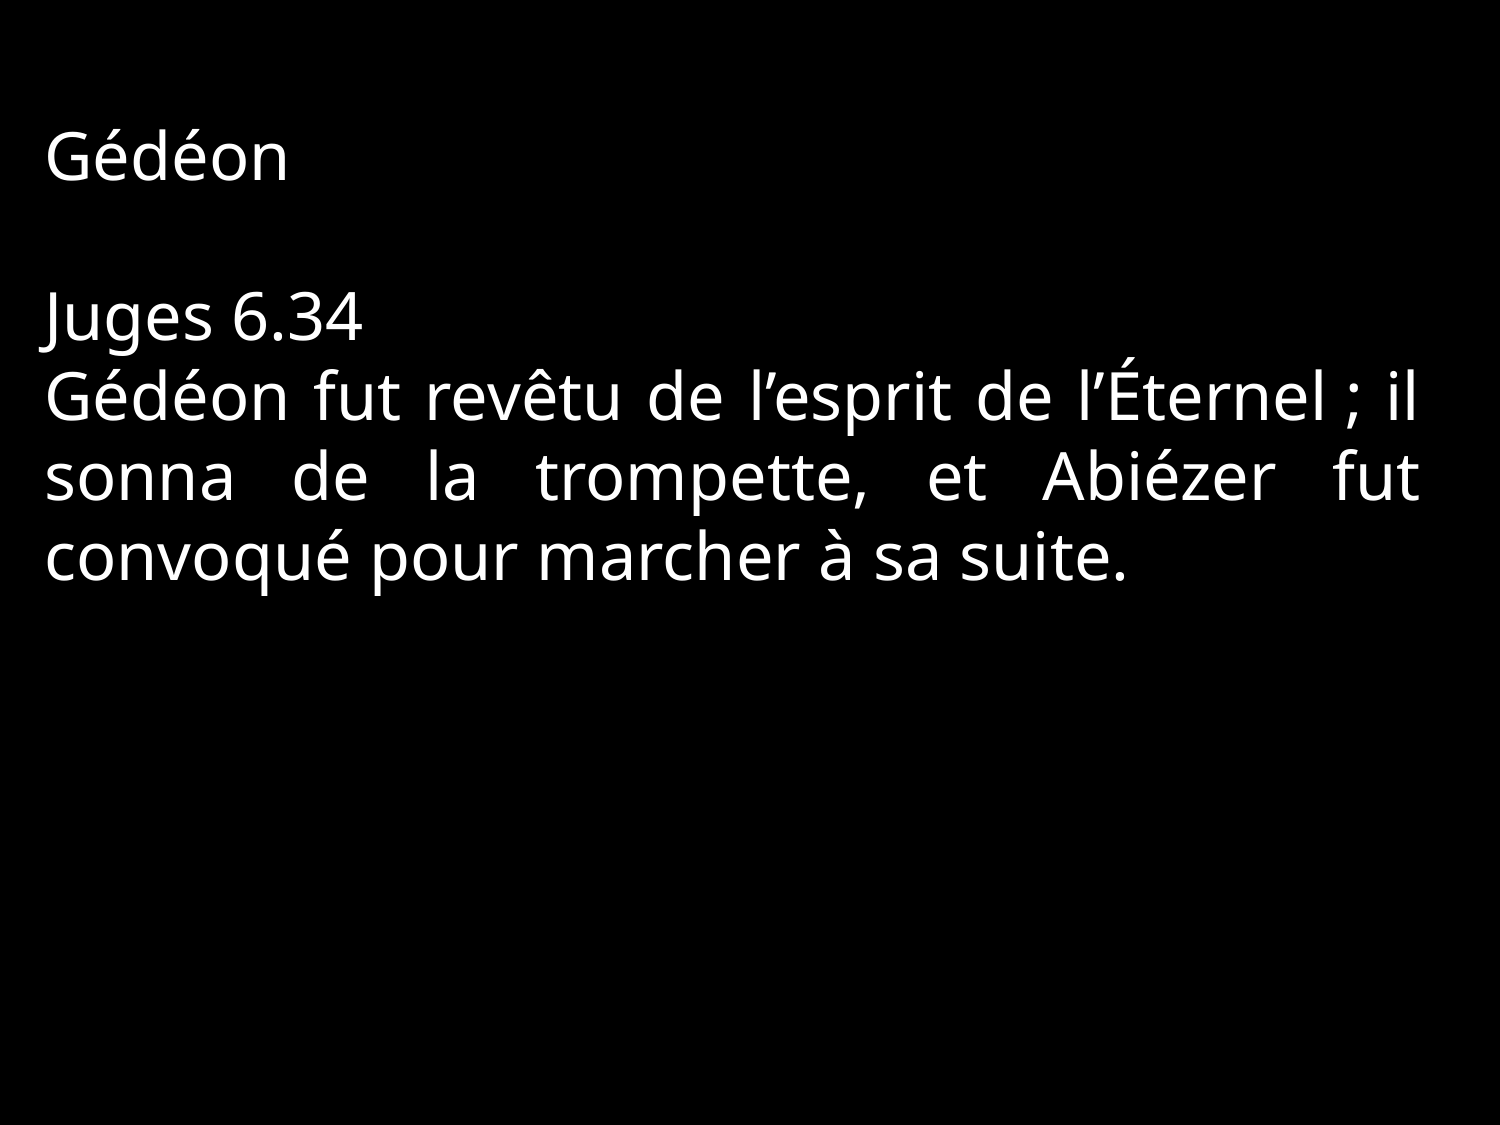

Gédéon
Juges 6.34
Gédéon fut revêtu de l’esprit de l’Éternel ; il sonna de la trompette, et Abiézer fut convoqué pour marcher à sa suite.